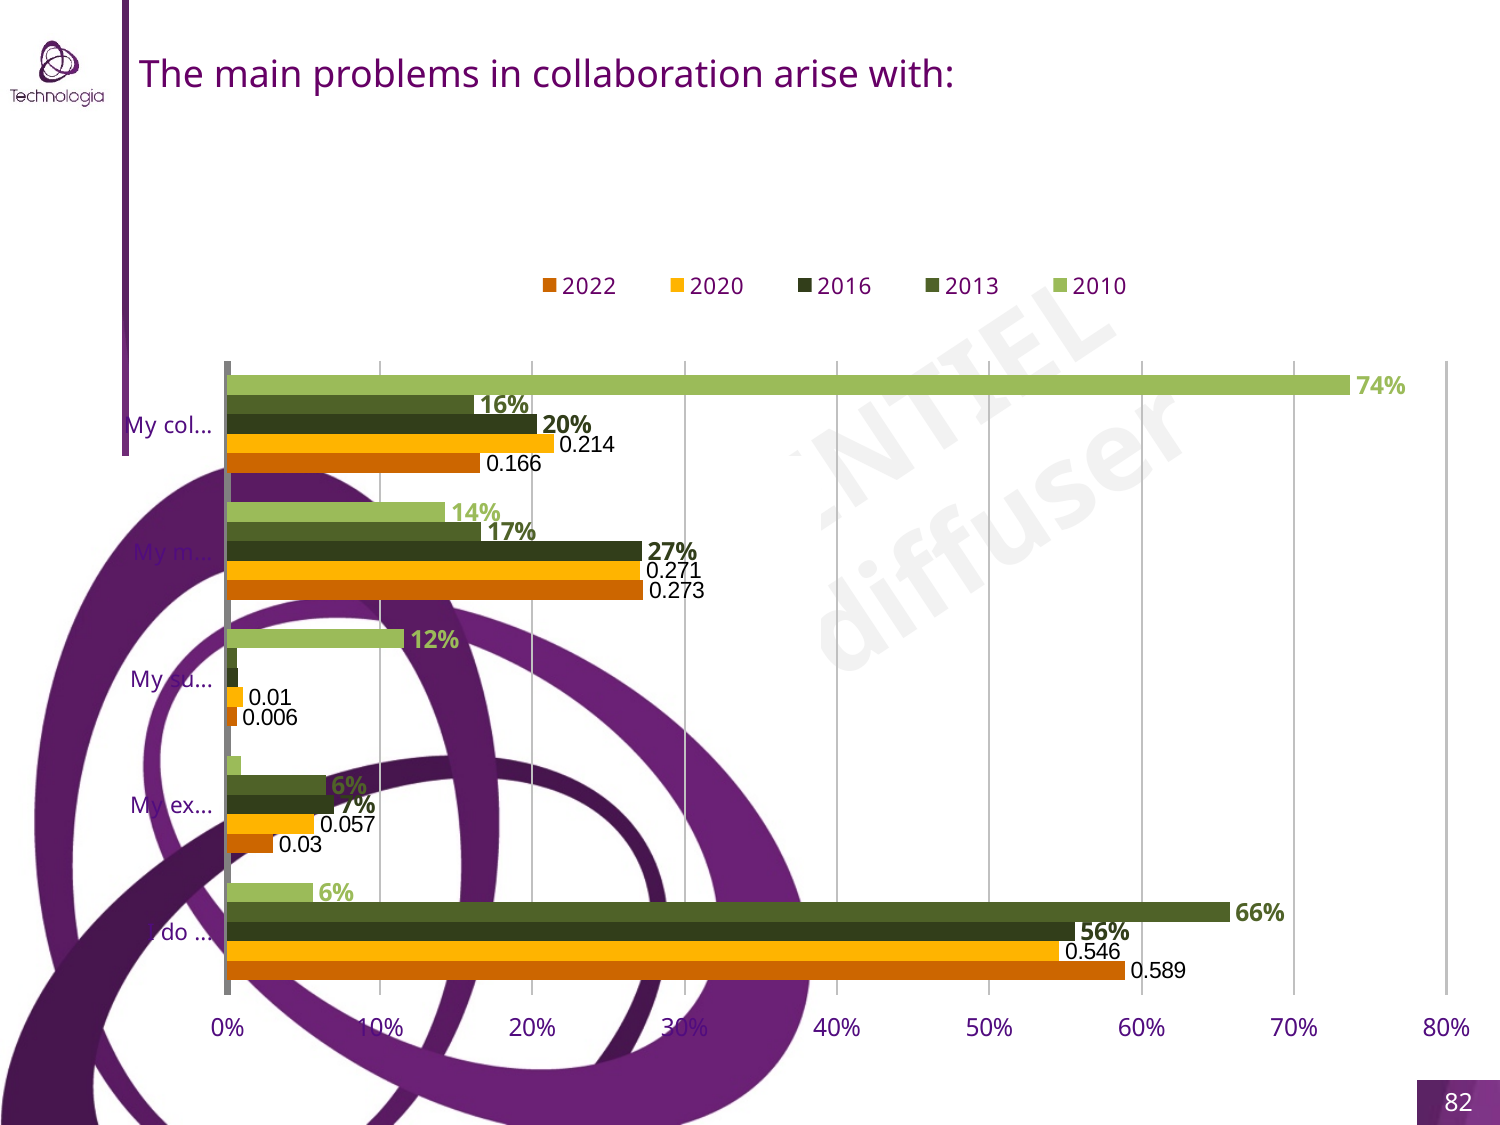

# The main problems in collaboration arise with:
### Chart
| Category | 2010 | 2013 | 2016 | 2020 | 2022 |
|---|---|---|---|---|---|
| My colleagues | 0.737 | 0.161683599419448 | 0.203 | 0.214 | 0.166 |
| My managers | 0.143 | 0.166618287373004 | 0.272 | 0.271 | 0.273 |
| My subordinates | 0.116 | 0.00638606676342525 | 0.007 | 0.01 | 0.006 |
| My external partners | 0.009 | 0.0644412191582003 | 0.07 | 0.057 | 0.03 |
| I do not have any problems in collaboration | 0.056 | 0.657764876632801 | 0.556 | 0.546 | 0.589 |